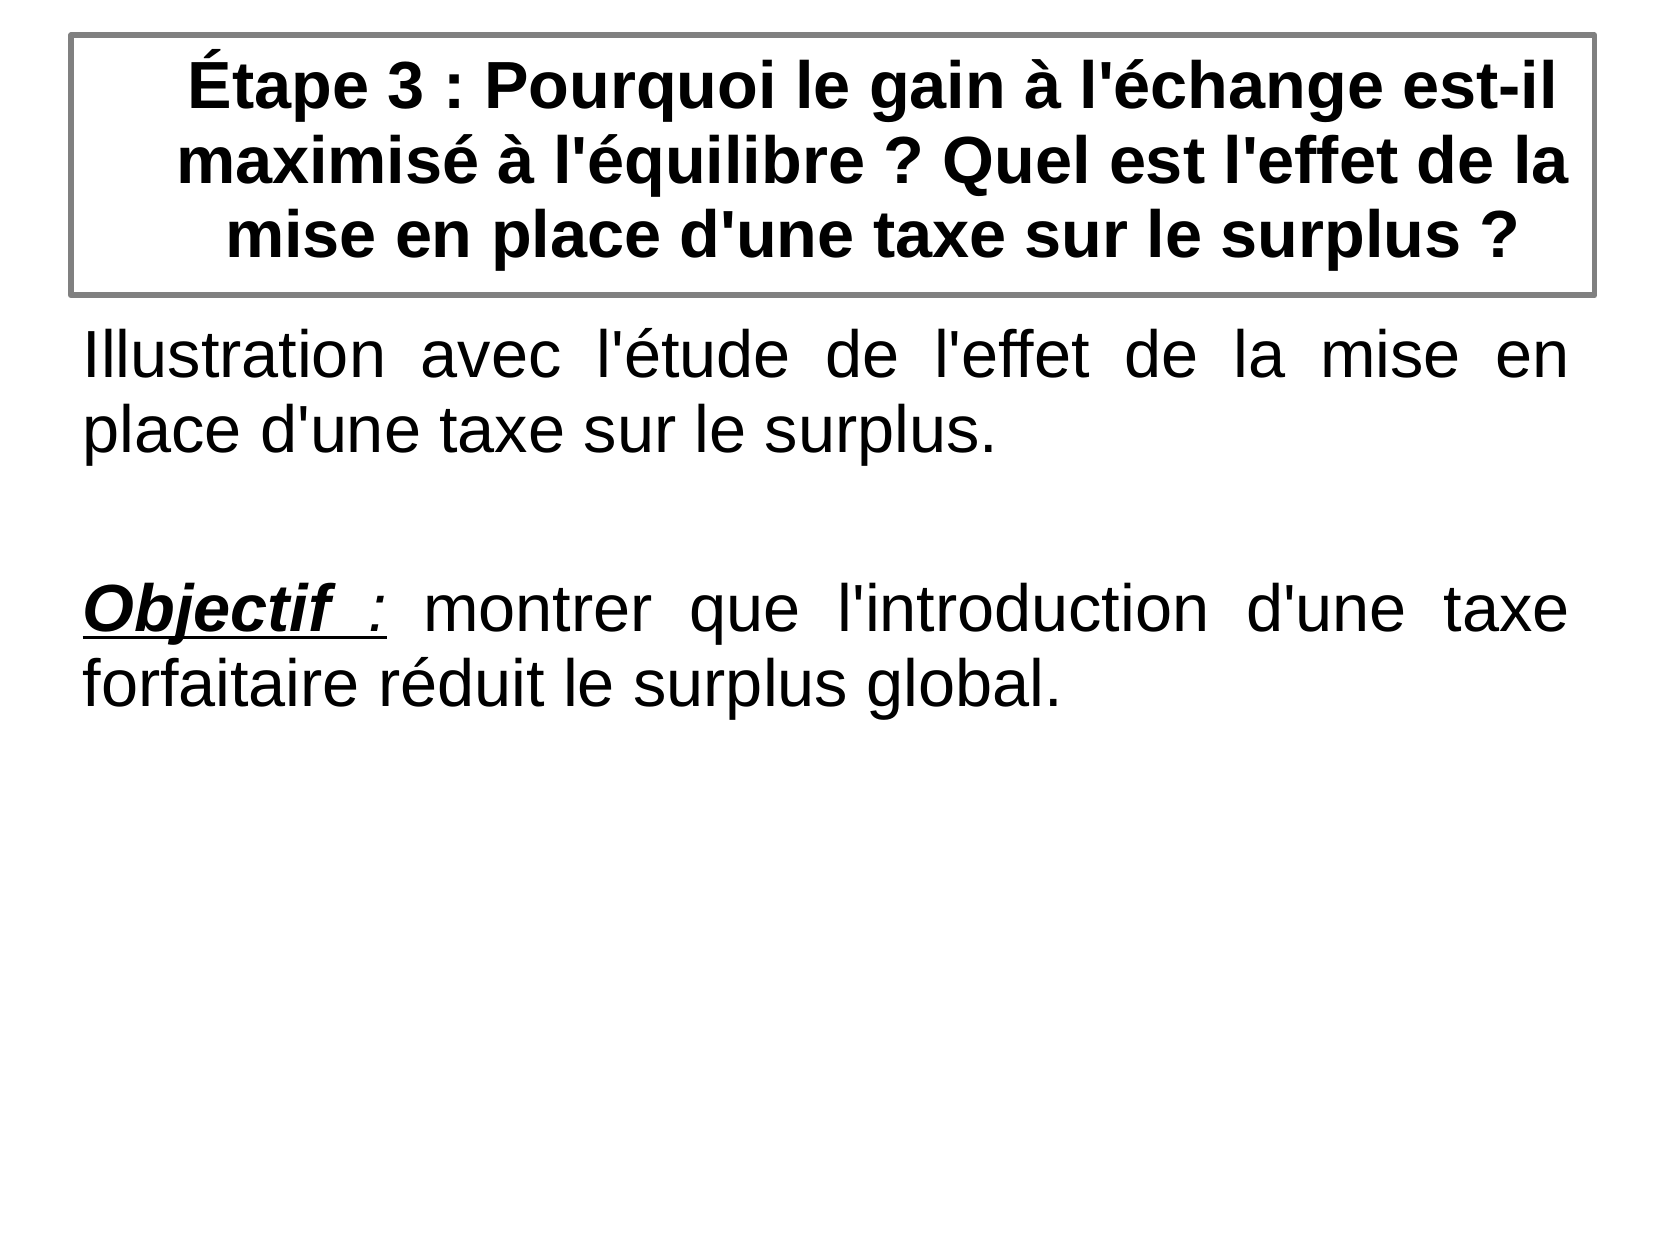

Étape 3 : Pourquoi le gain à l'échange est-il maximisé à l'équilibre ? Quel est l'effet de la mise en place d'une taxe sur le surplus ?
# Illustration avec l'étude de l'effet de la mise en place d'une taxe sur le surplus.
Objectif : montrer que l'introduction d'une taxe forfaitaire réduit le surplus global.